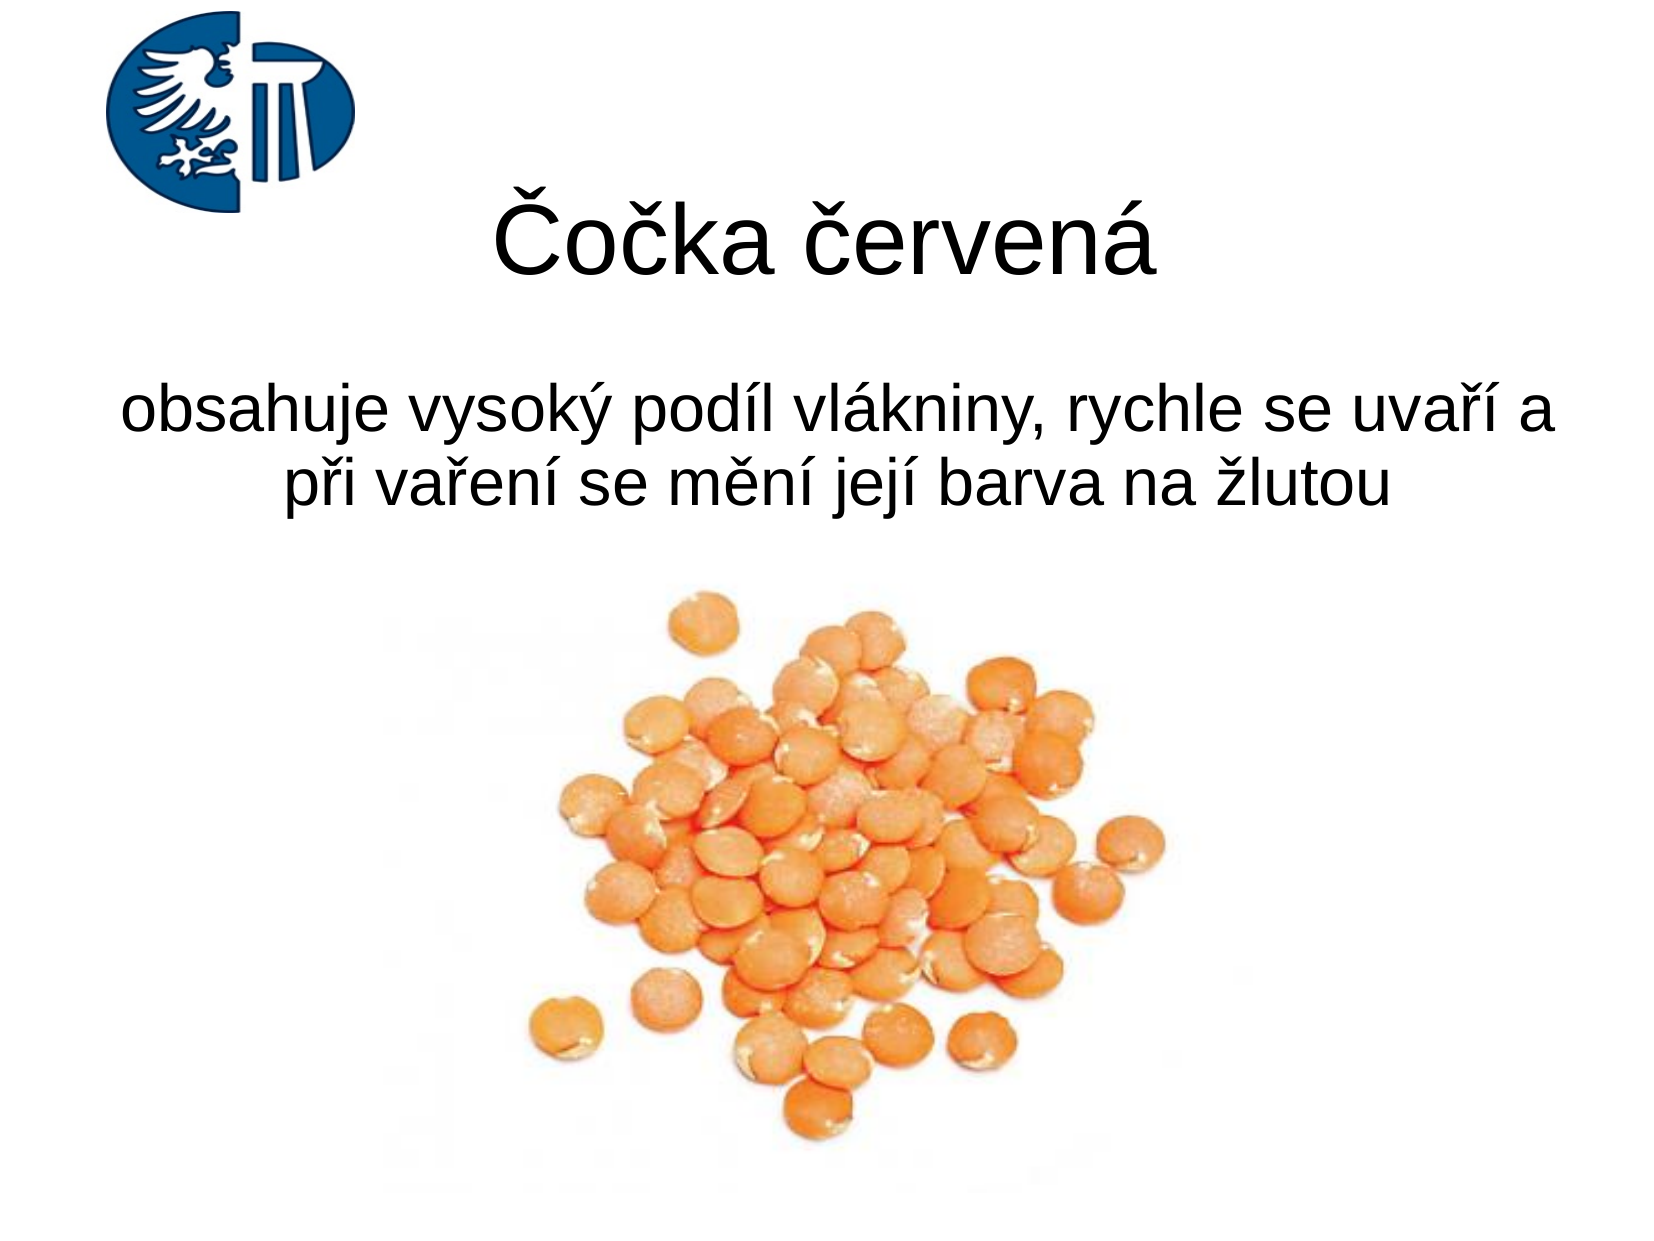

# Čočka červená obsahuje vysoký podíl vlákniny, rychle se uvaří a při vaření se mění její barva na žlutou